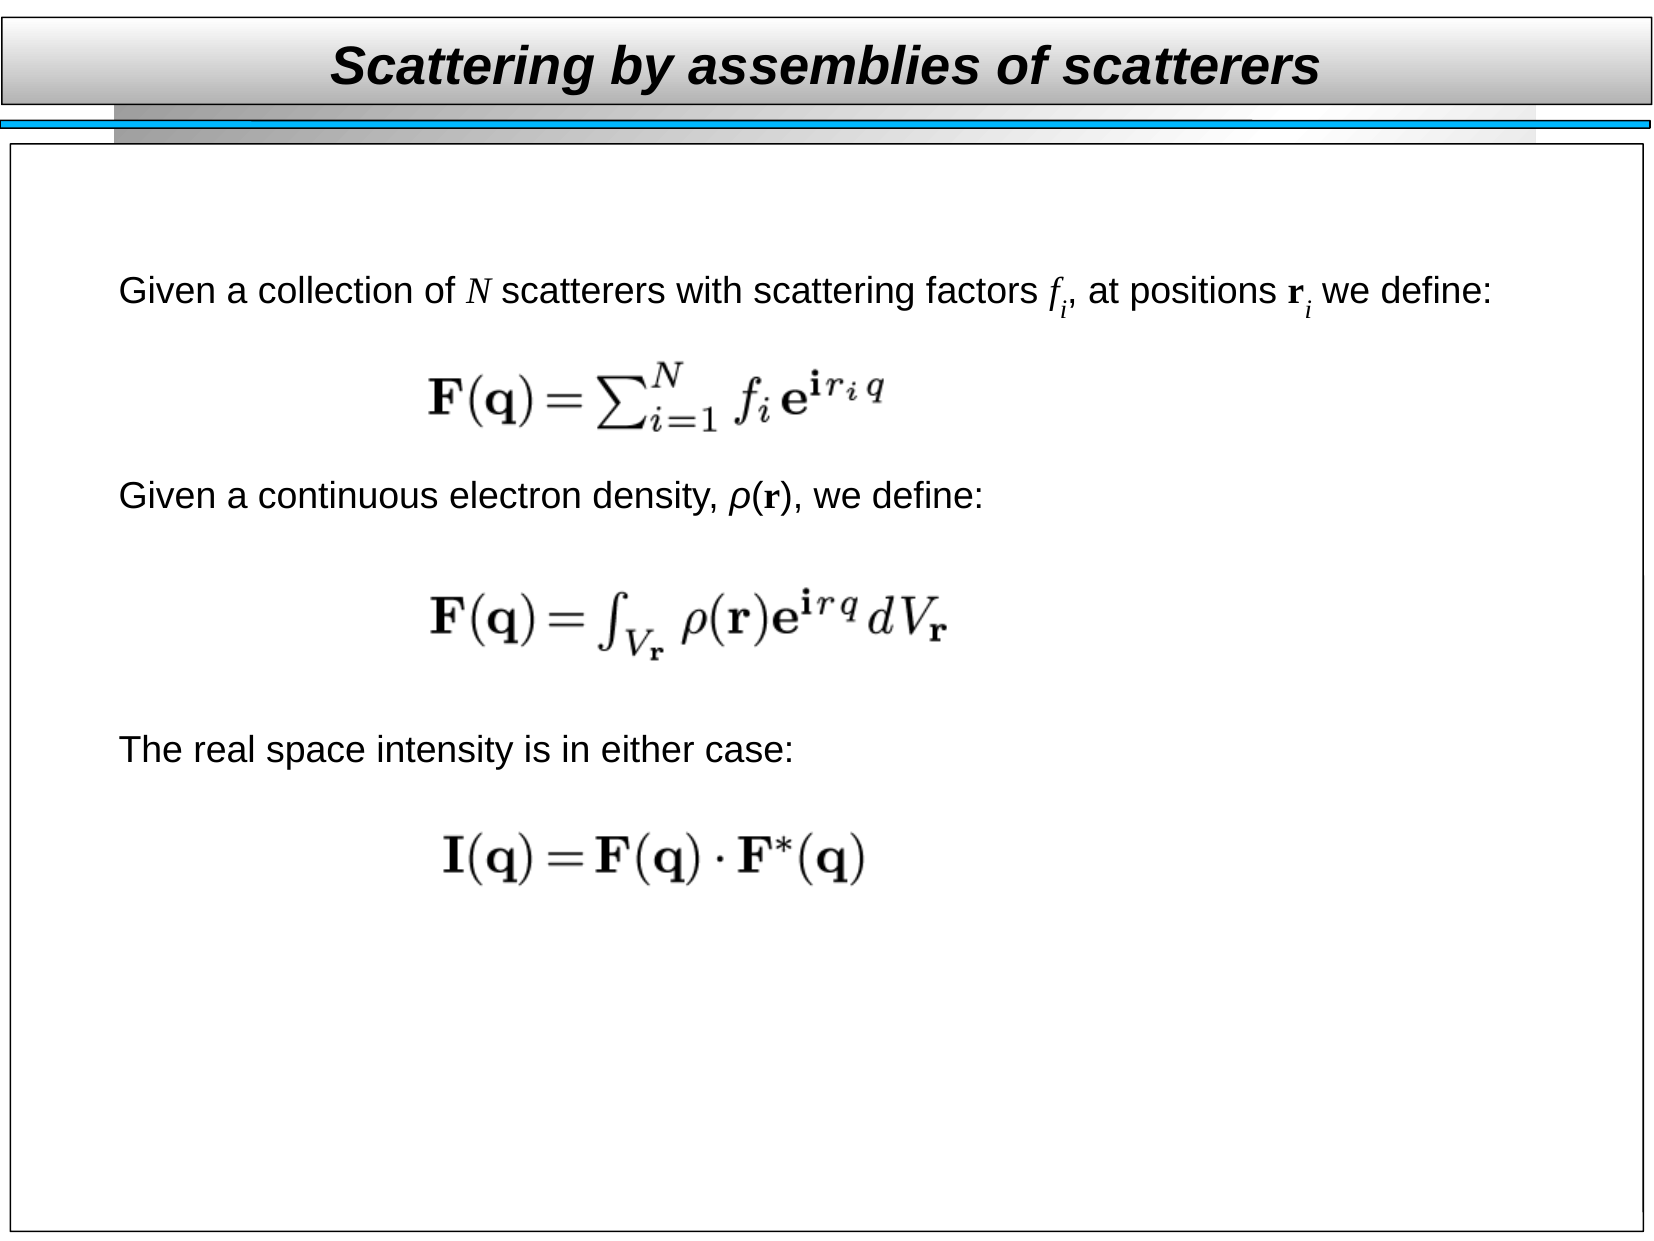

Scattering by assemblies of scatterers
Given a collection of N scatterers with scattering factors fi, at positions ri we define:
Given a continuous electron density, ρ(r), we define:
The real space intensity is in either case: